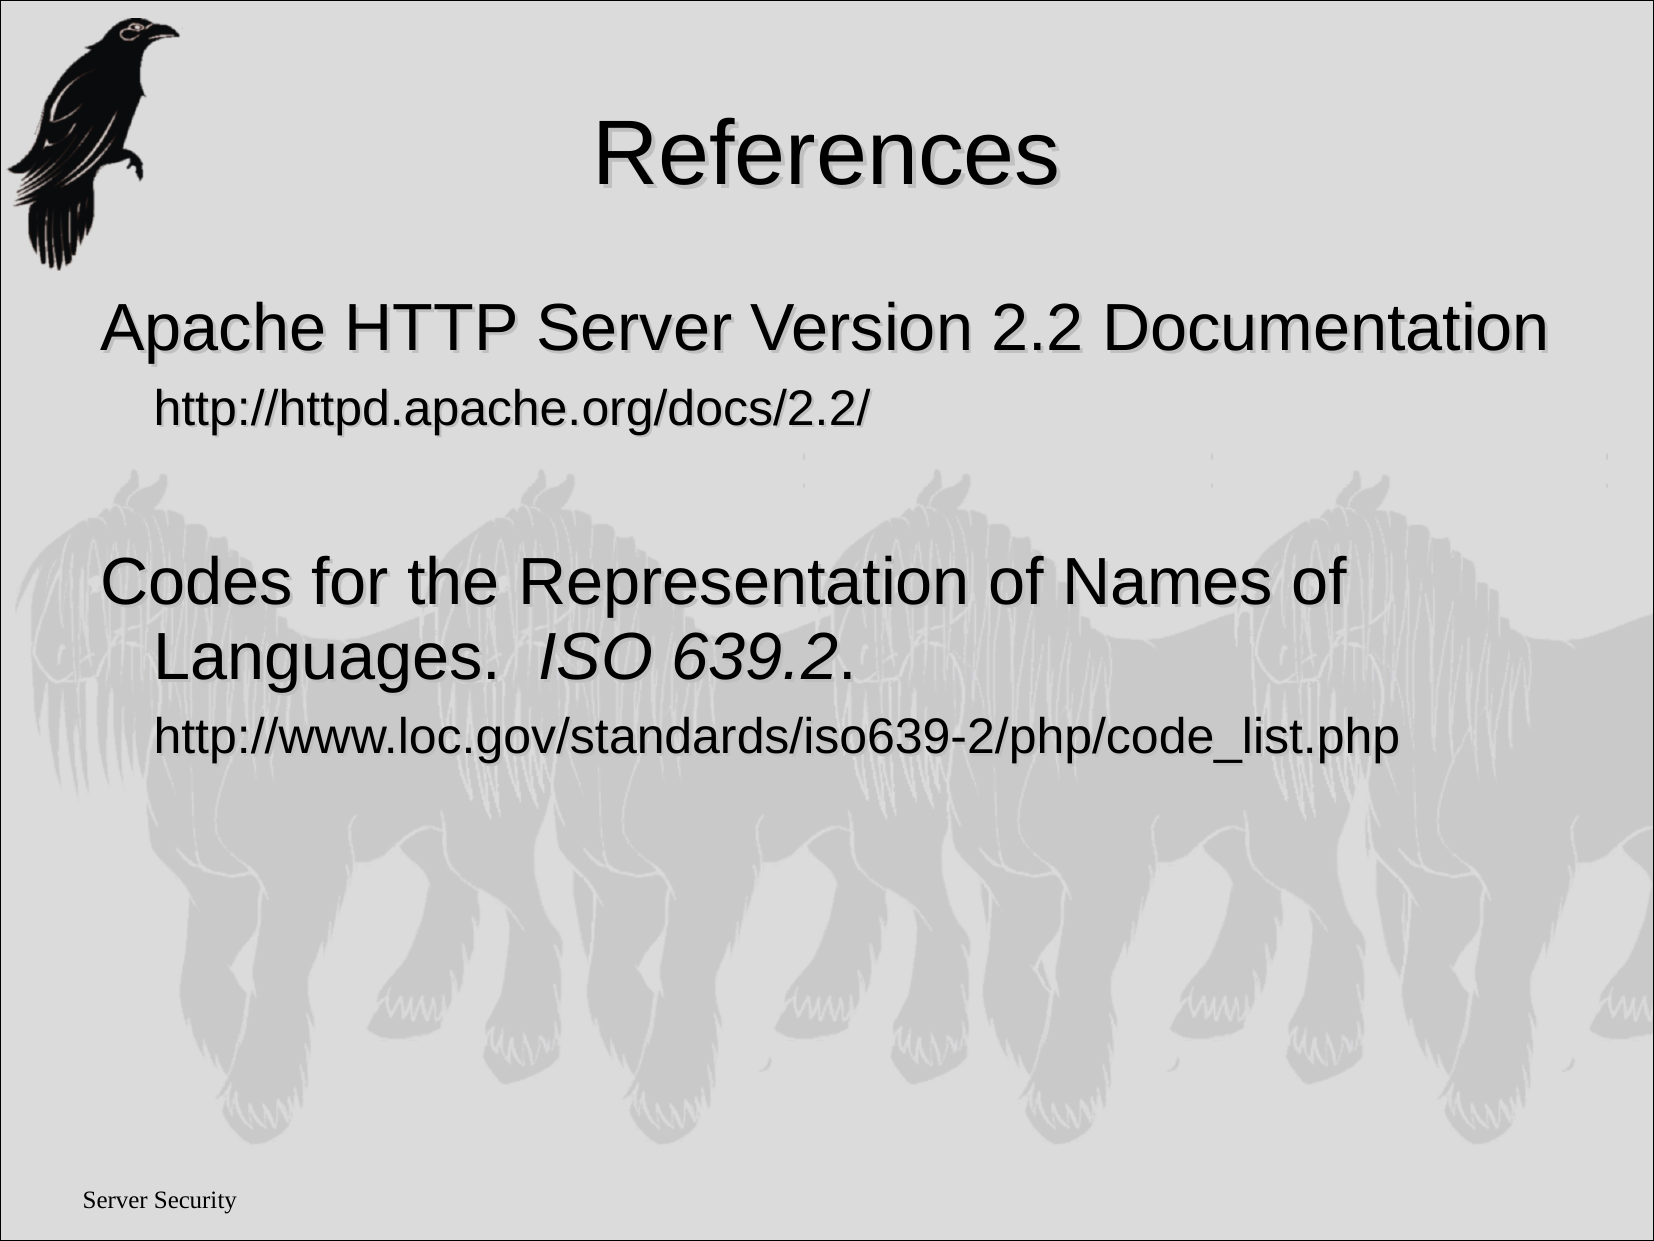

# References
Apache HTTP Server Version 2.2 Documentation
http://httpd.apache.org/docs/2.2/
Codes for the Representation of Names of Languages. ISO 639.2.
http://www.loc.gov/standards/iso639-2/php/code_list.php